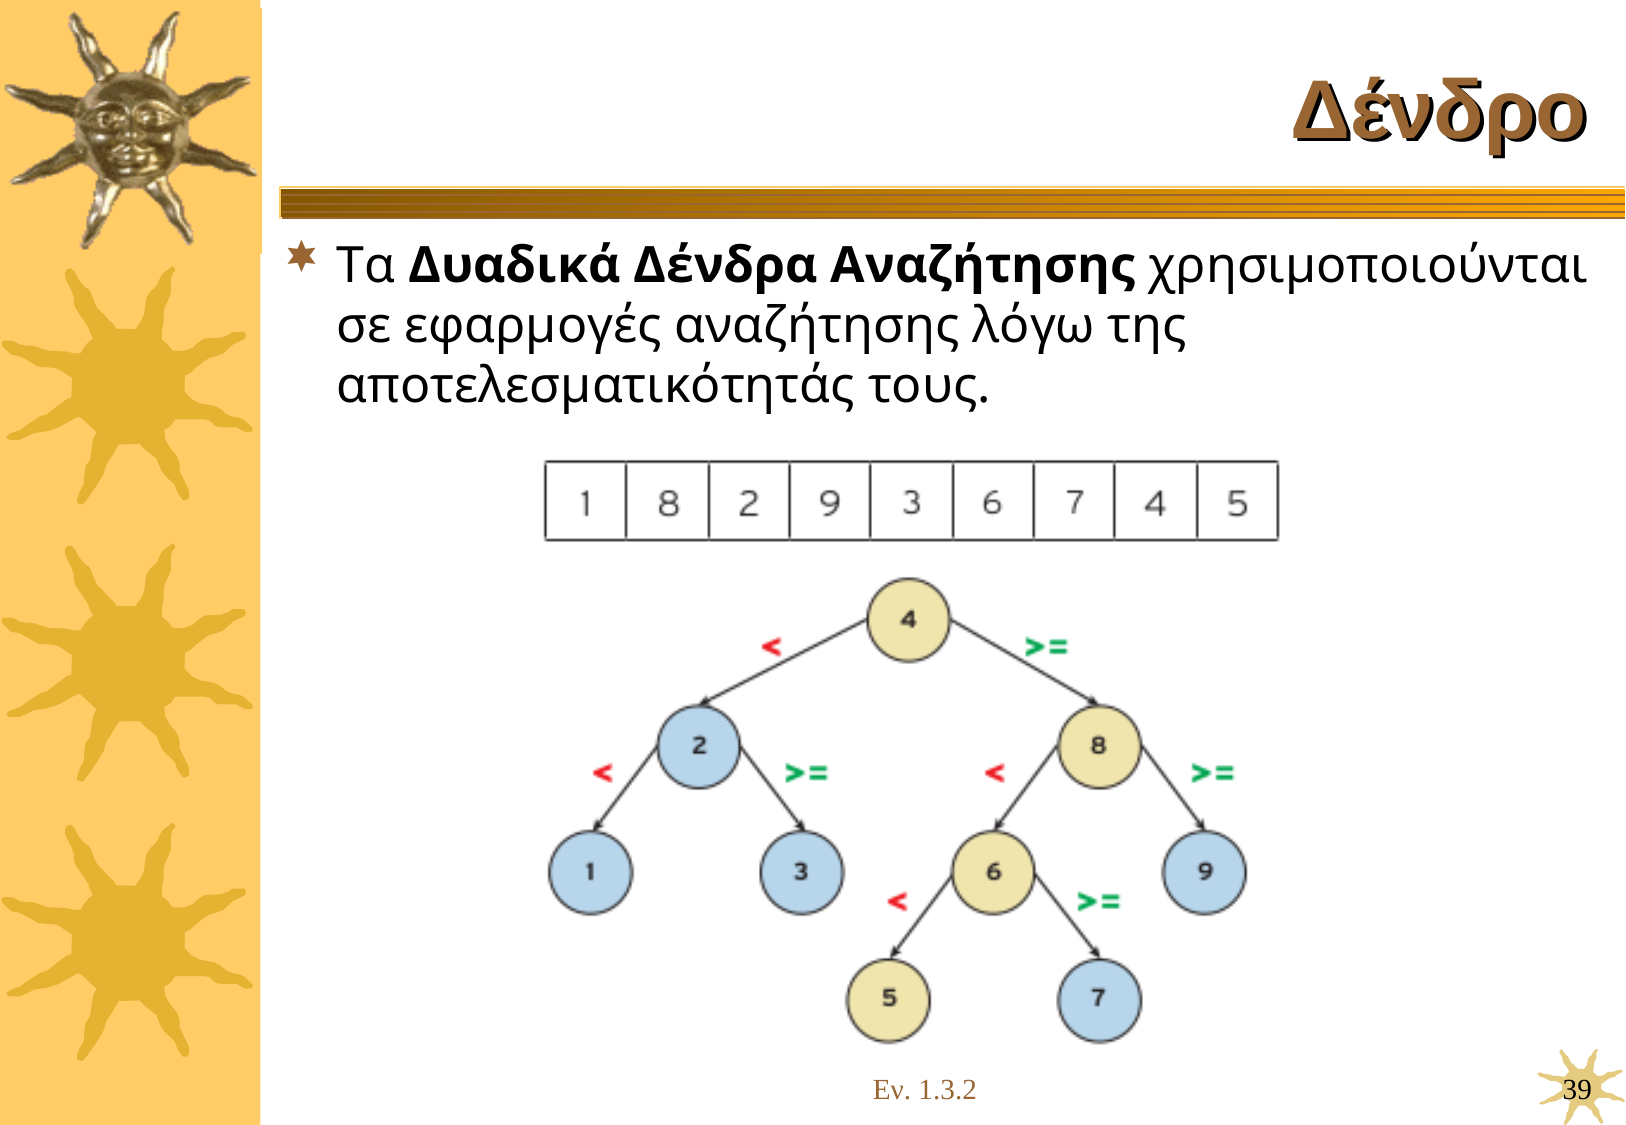

Δένδρο
Τα Δυαδικά Δένδρα Αναζήτησης χρησιμοποιούνται σε εφαρμογές αναζήτησης λόγω της αποτελεσματικότητάς τους.
Εν. 1.3.2
39